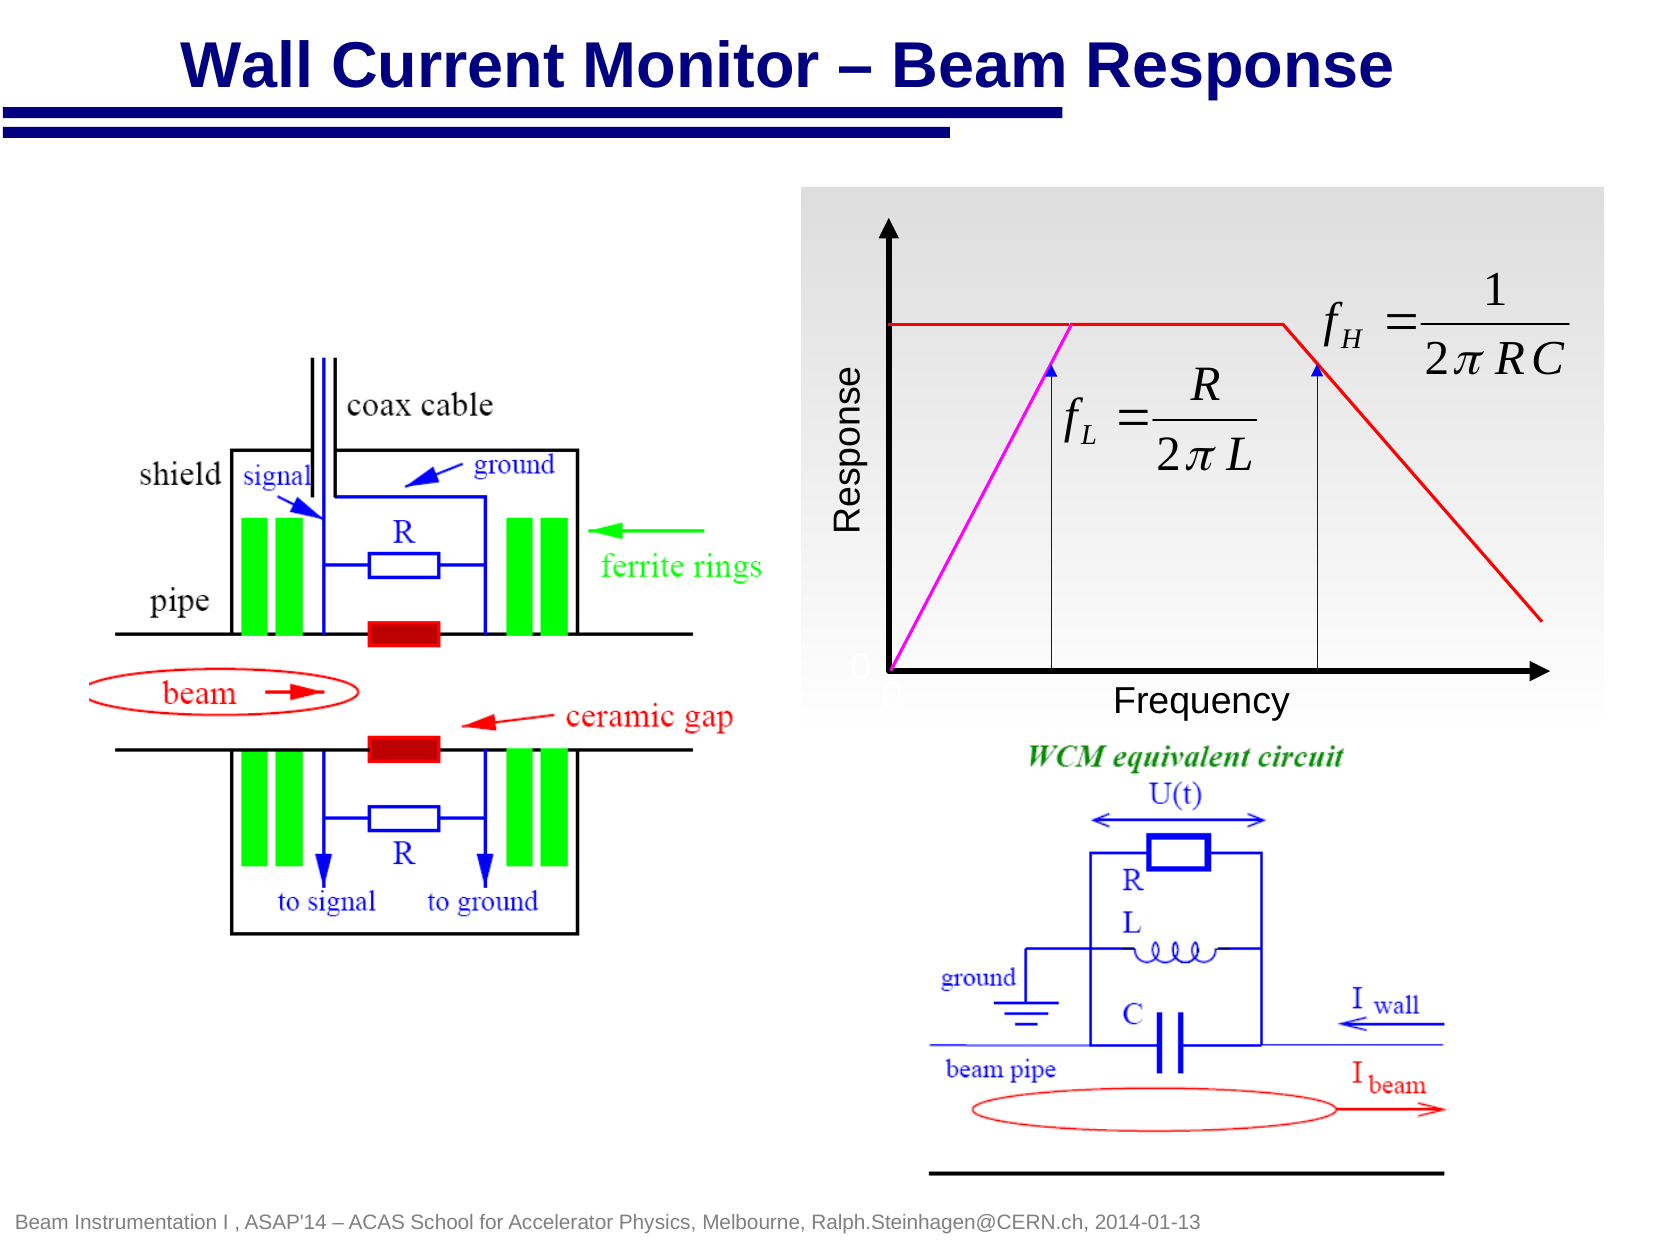

# Wall Current Monitor – Beam Response
Response
0
0
Frequency